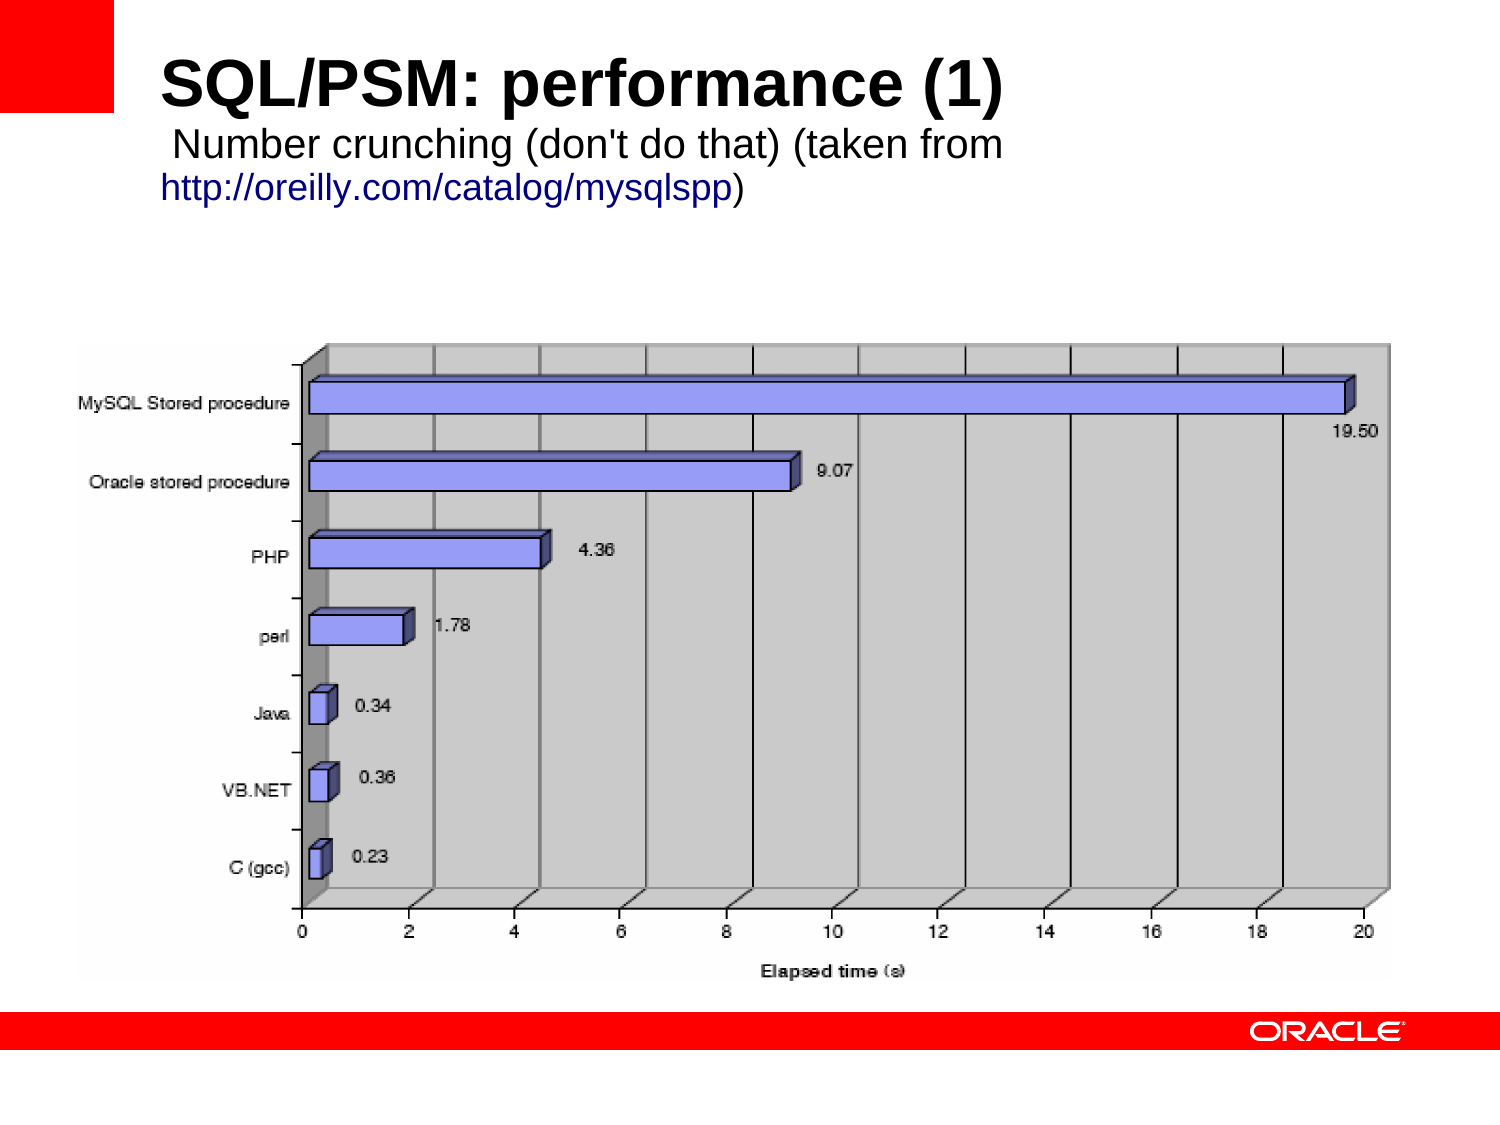

# SQL/PSM: performance (1) Number crunching (don't do that) (taken from http://oreilly.com/catalog/mysqlspp)